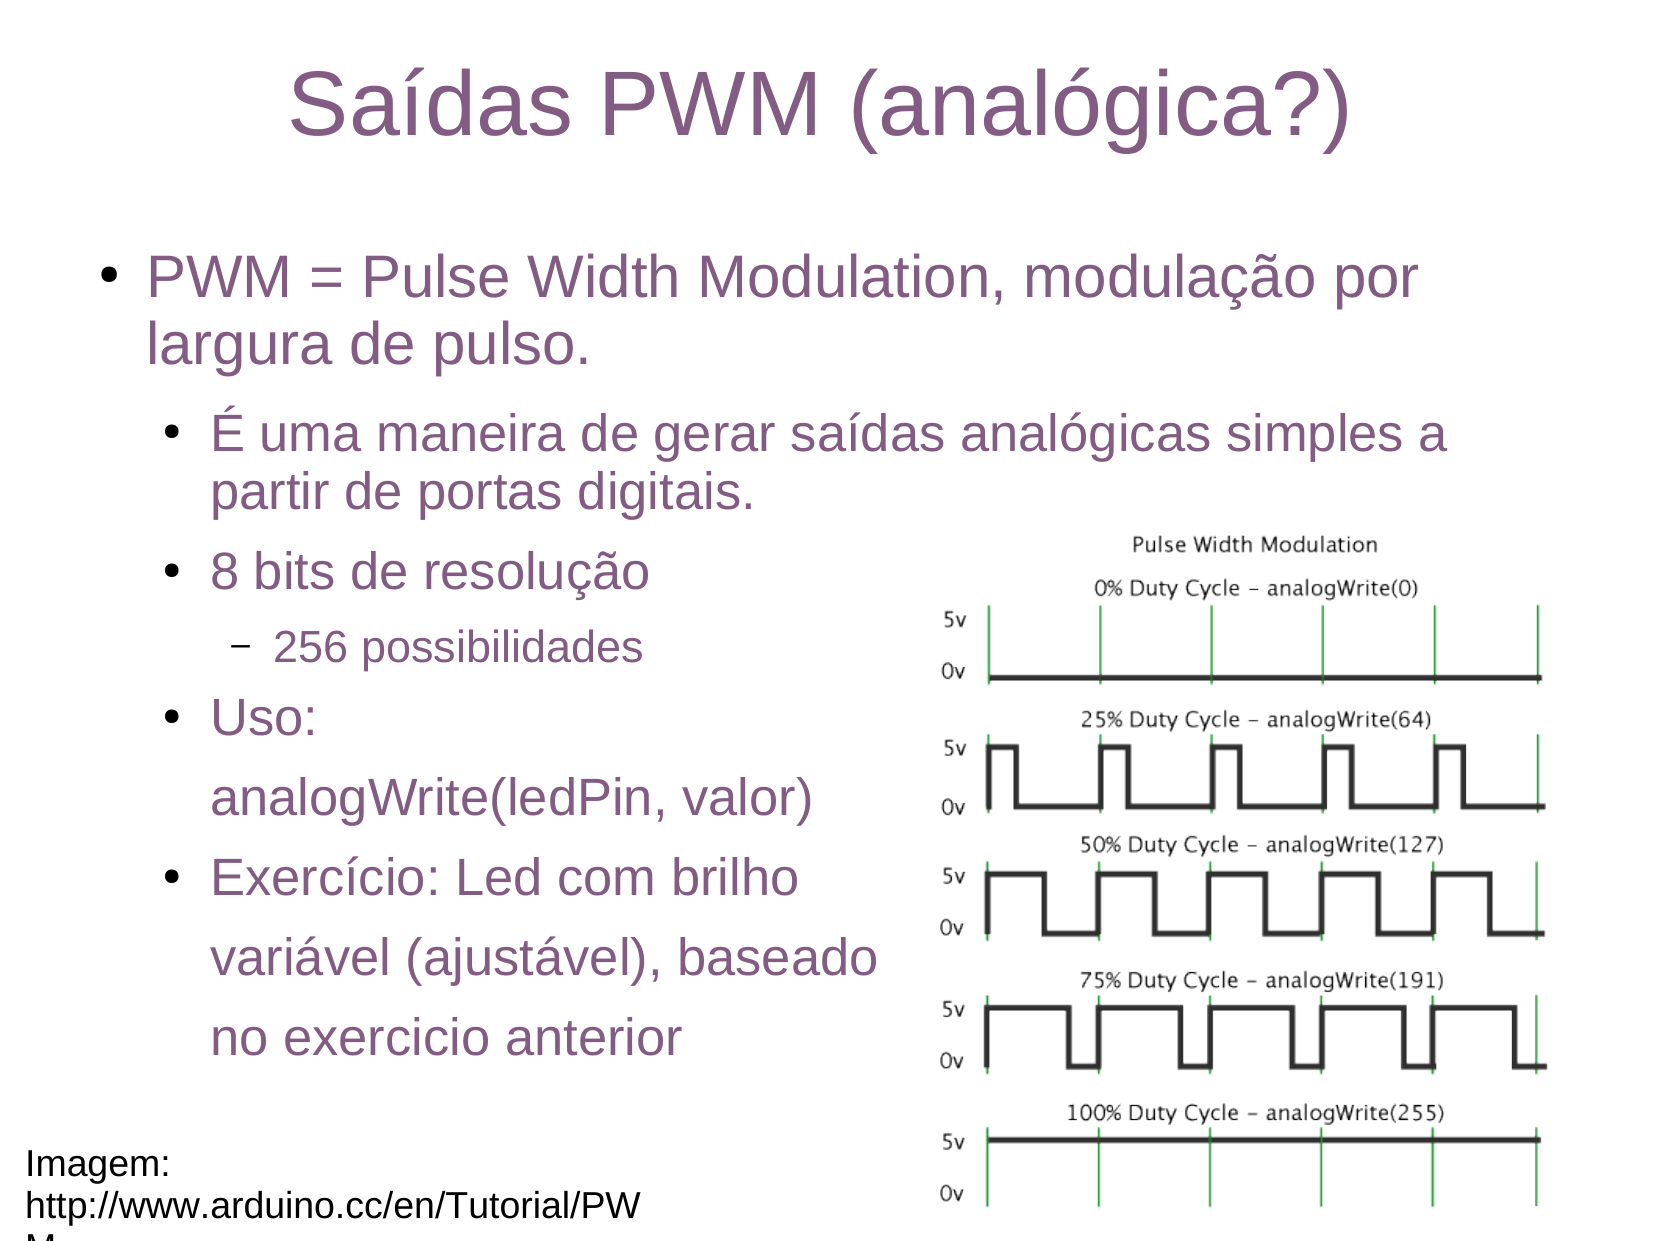

# Saídas PWM (analógica?)
PWM = Pulse Width Modulation, modulação por largura de pulso.
É uma maneira de gerar saídas analógicas simples a partir de portas digitais.
8 bits de resolução
256 possibilidades
Uso:
analogWrite(ledPin, valor)
Exercício: Led com brilho
variável (ajustável), baseado
no exercicio anterior
Imagem: http://www.arduino.cc/en/Tutorial/PWM